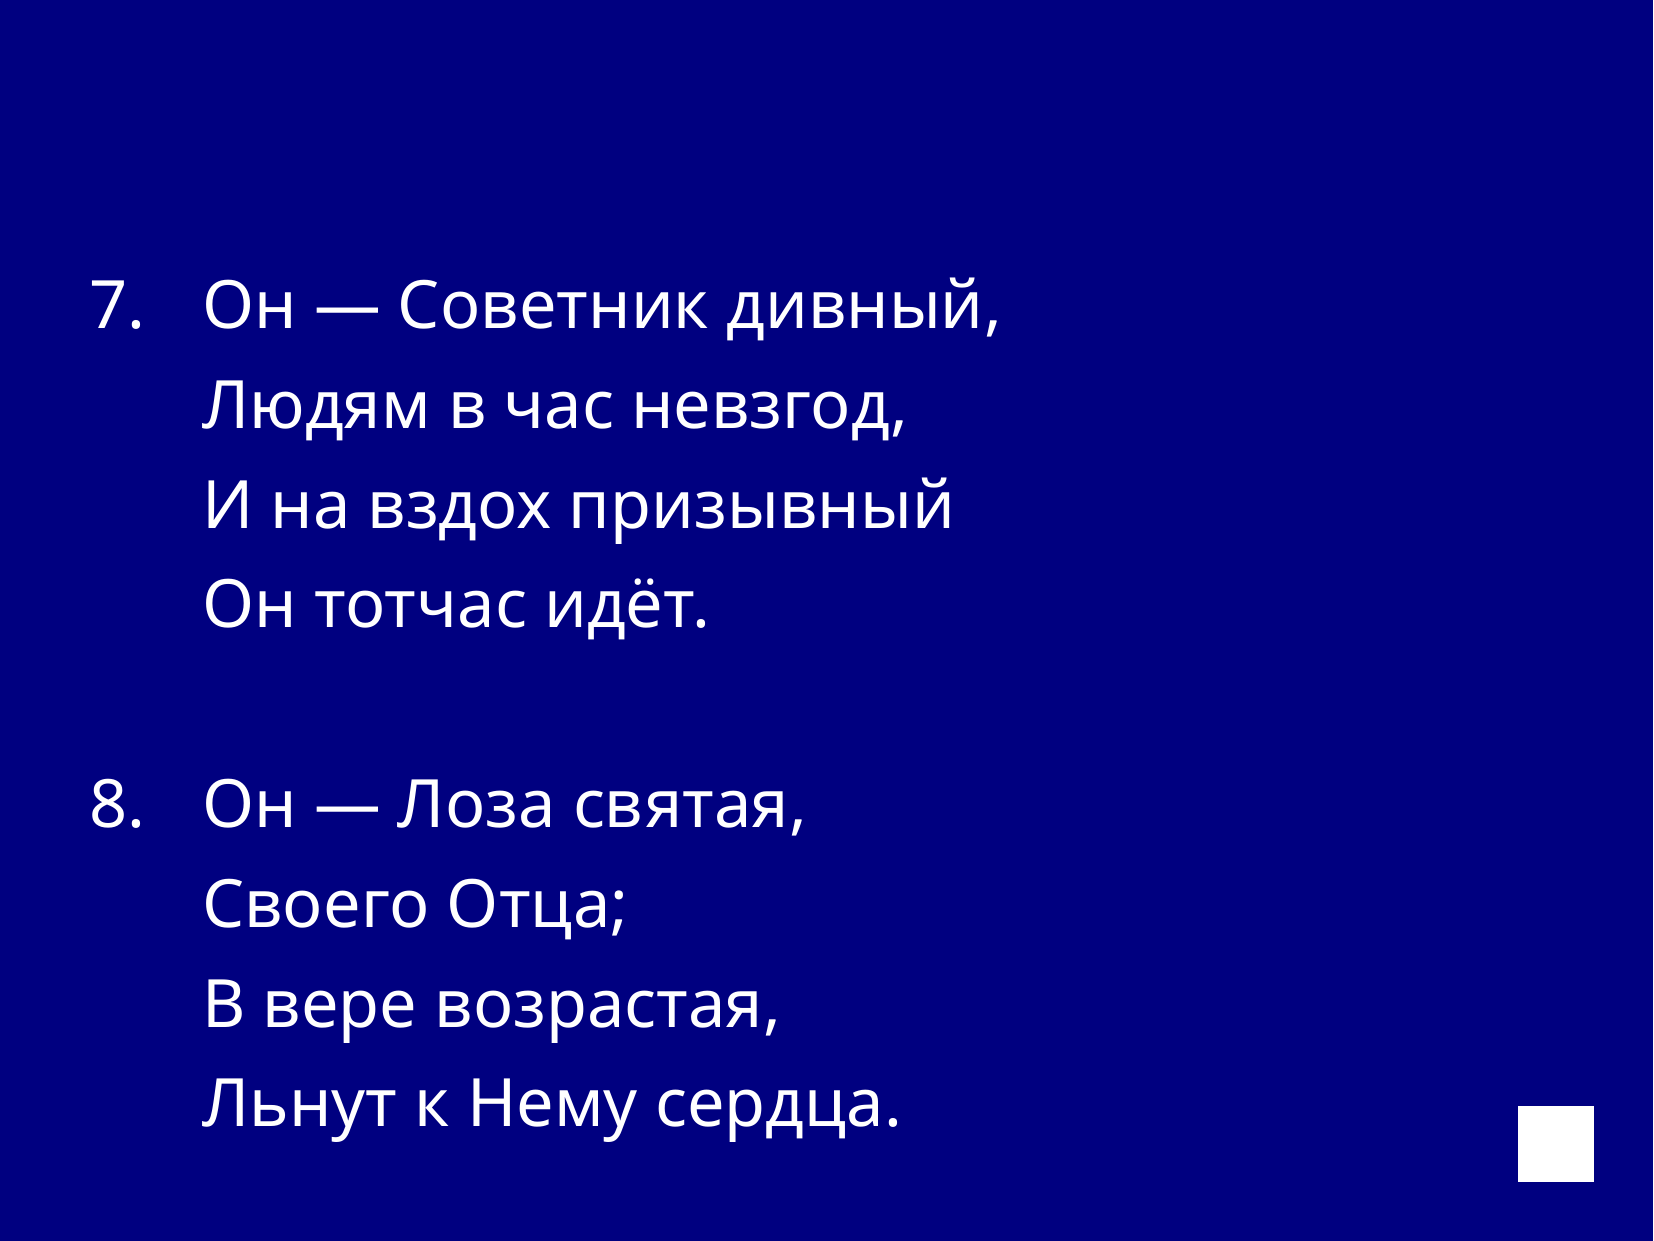

7.	Он — Советник дивный,
	Людям в час невзгод,
	И на вздох призывный
	Он тотчас идёт.
8.	Он — Лоза святая,
	Своего Отца;
	В вере возрастая,
	Льнут к Нему сердца.